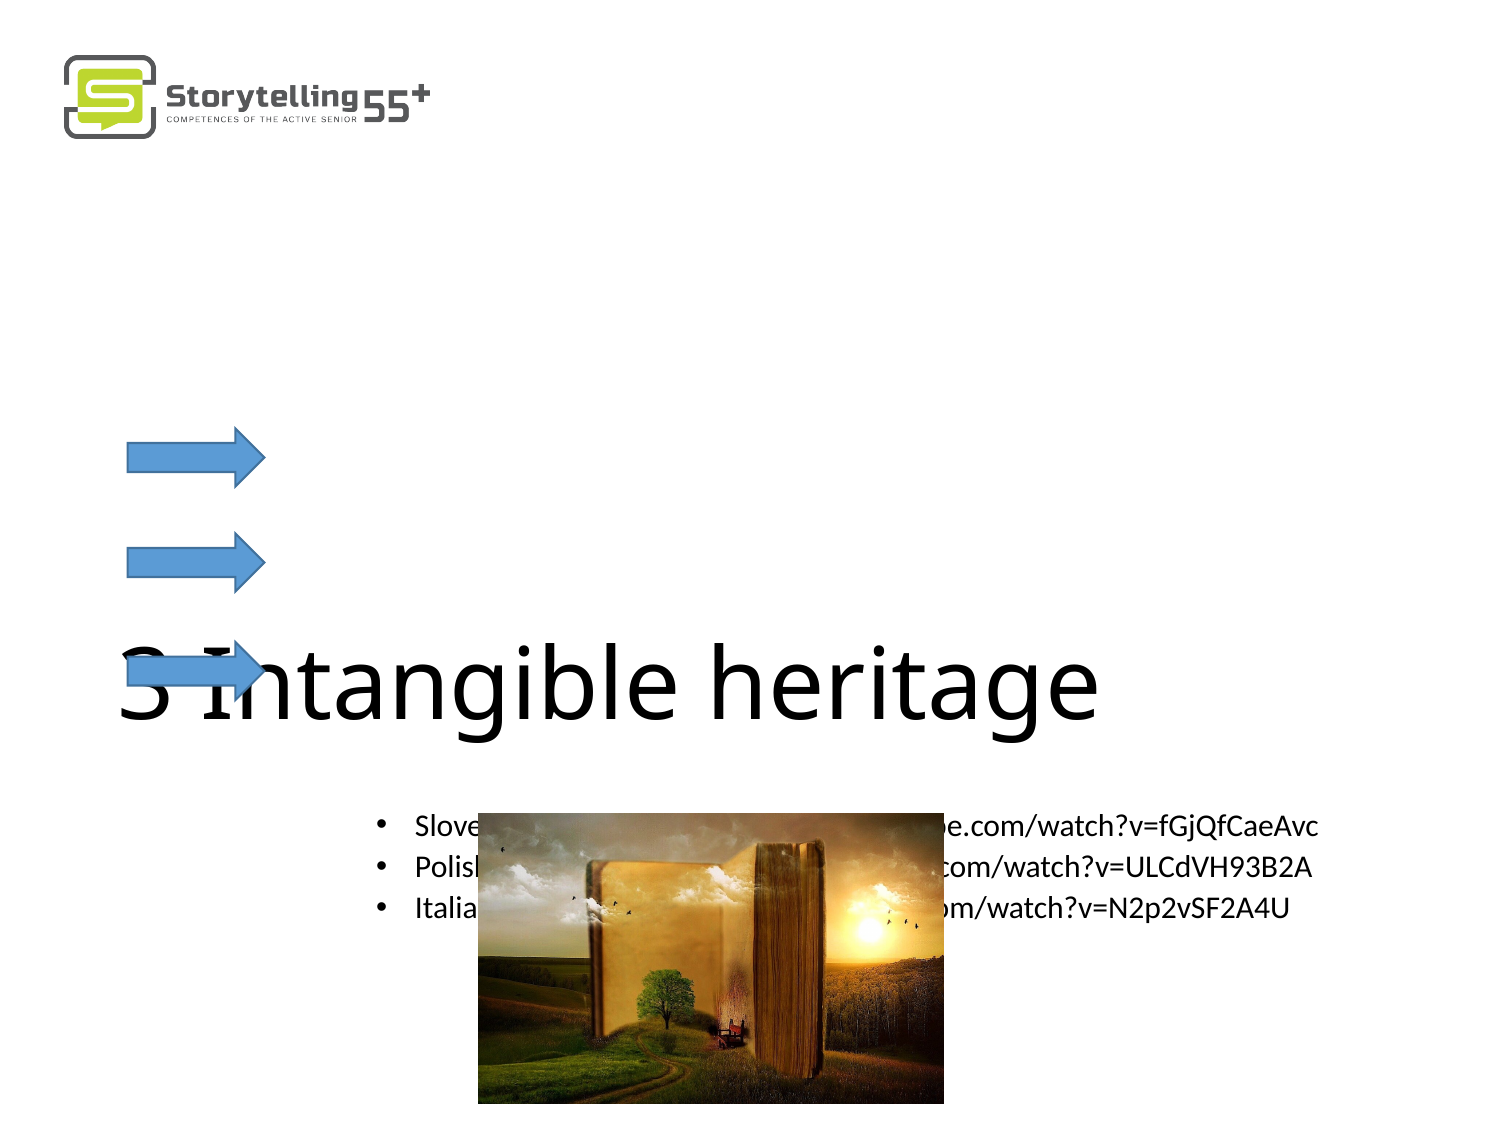

# 3 Intangible heritage
Slovenian folk story: https://www.youtube.com/watch?v=fGjQfCaeAvc
Polish folk stories: https://www.youtube.com/watch?v=ULCdVH93B2A
Italian folk story: https://www.youtube.com/watch?v=N2p2vSF2A4U